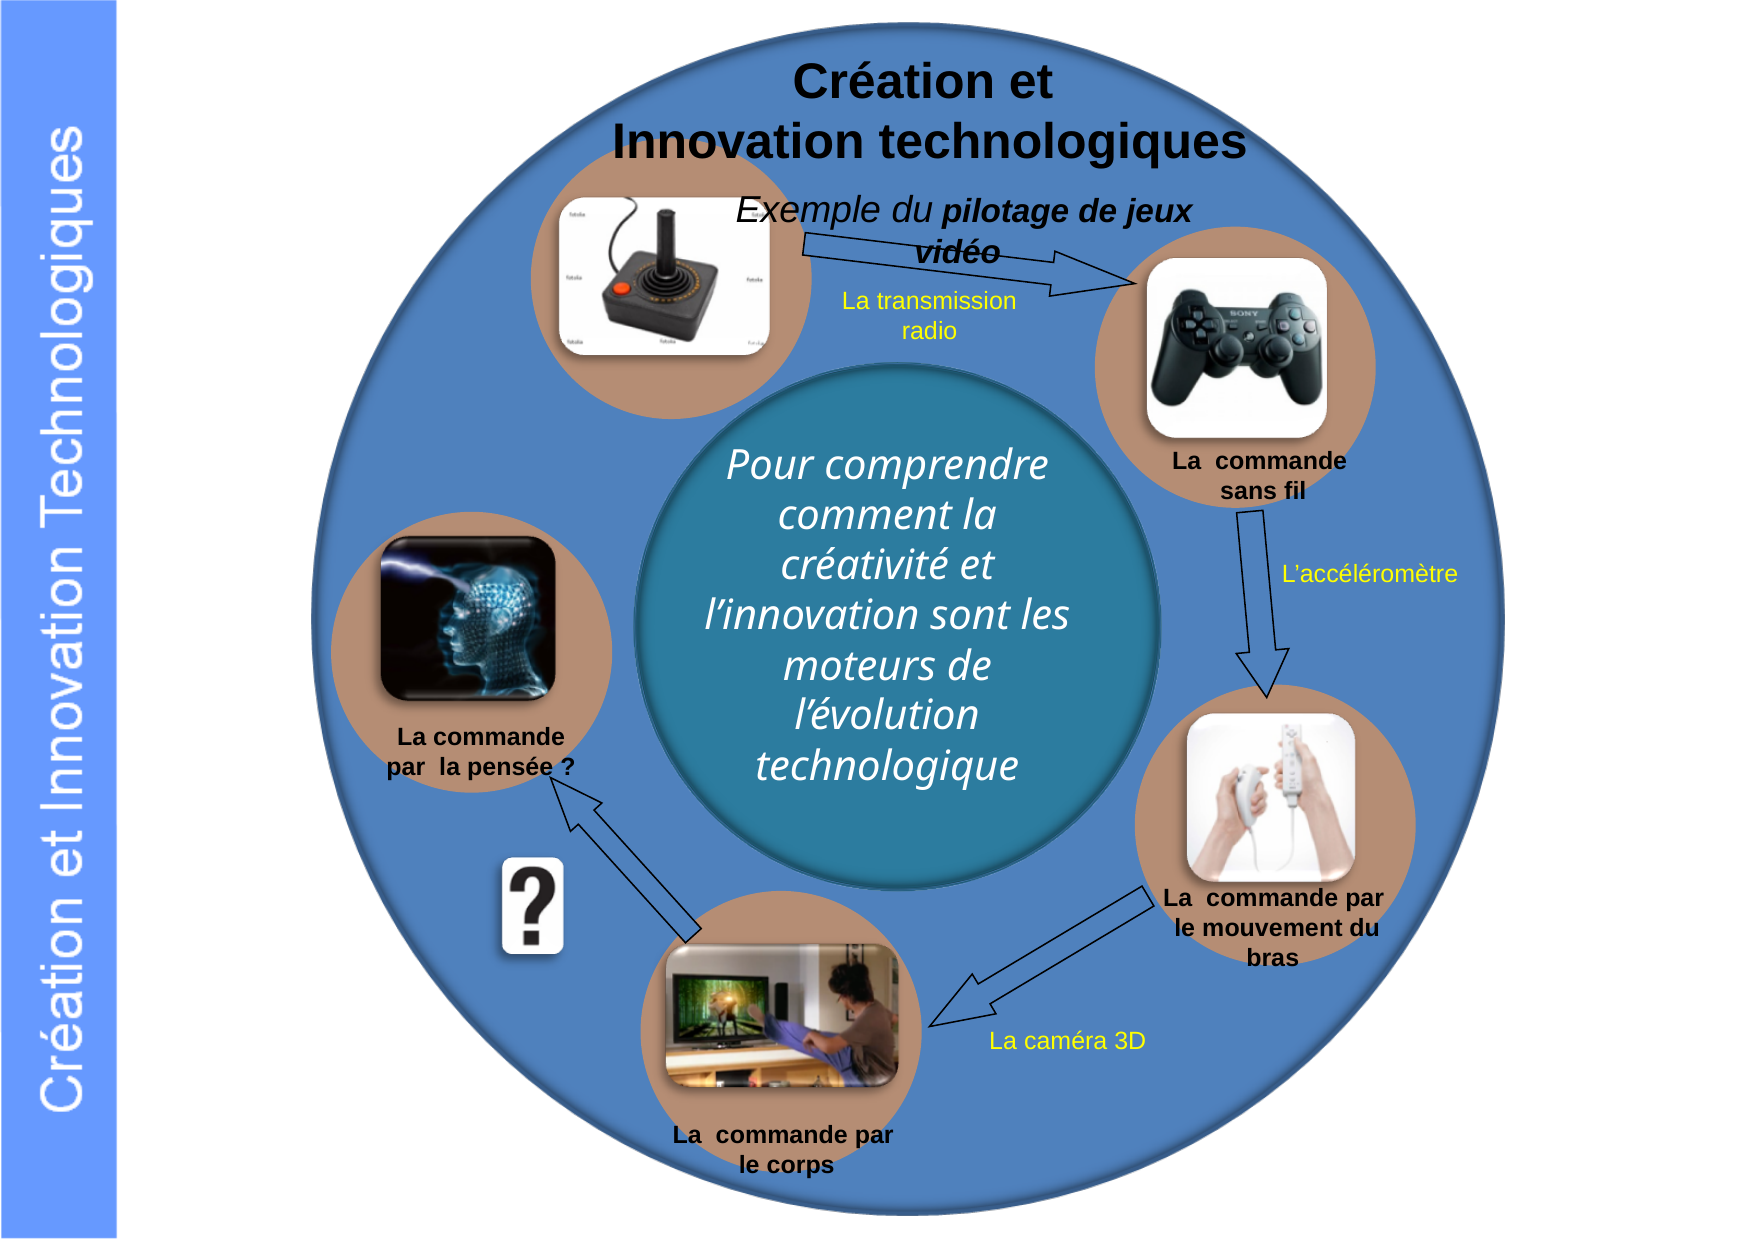

Création et
Innovation technologiques
Exemple du pilotage de jeux vidéo
La transmission
radio
Pour comprendre comment la créativité et l’innovation sont les moteurs de l’évolution technologique
La commande
sans fil
L’accéléromètre
La commande
par la pensée ?
La commande par
le mouvement du bras
La caméra 3D
La commande par
le corps